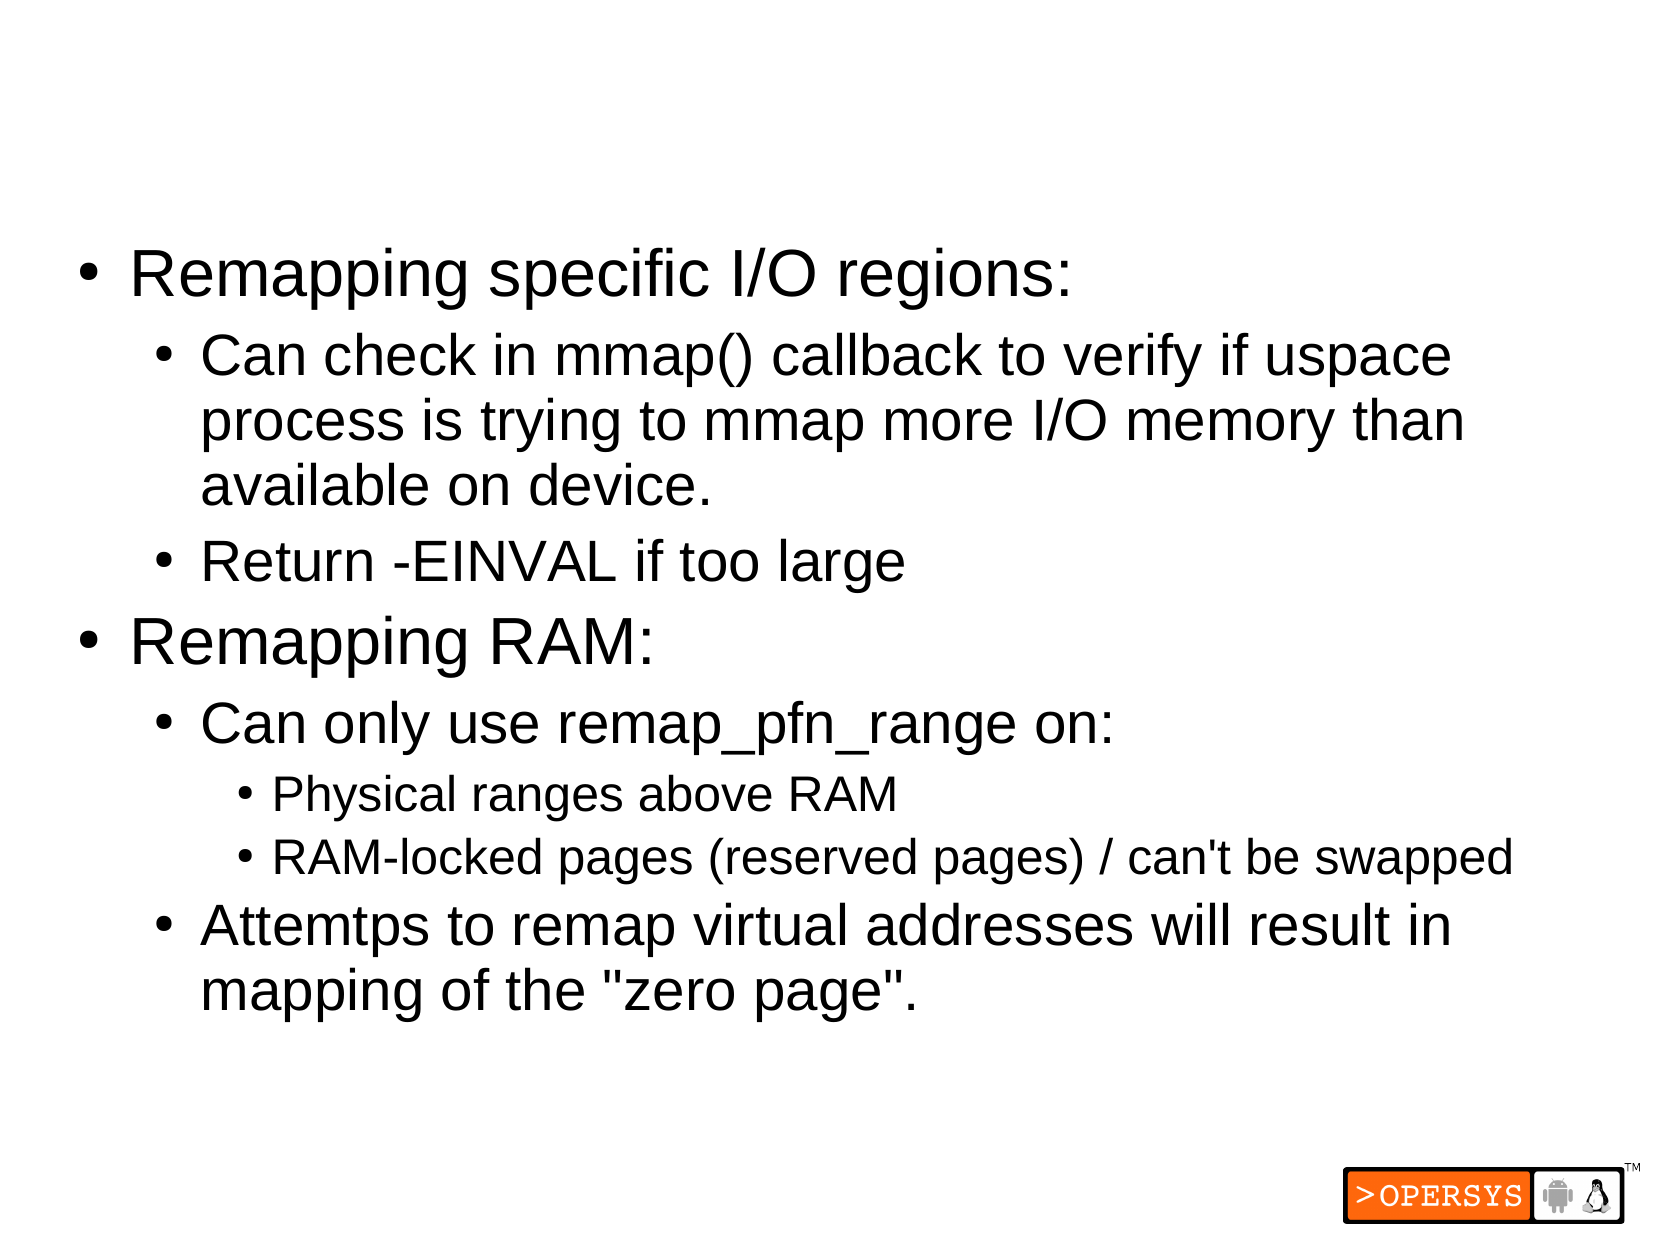

# Remapping specific I/O regions:
Can check in mmap() callback to verify if uspace process is trying to mmap more I/O memory than available on device.
Return -EINVAL if too large
Remapping RAM:
Can only use remap_pfn_range on:
Physical ranges above RAM
RAM-locked pages (reserved pages) / can't be swapped
Attemtps to remap virtual addresses will result in mapping of the "zero page".